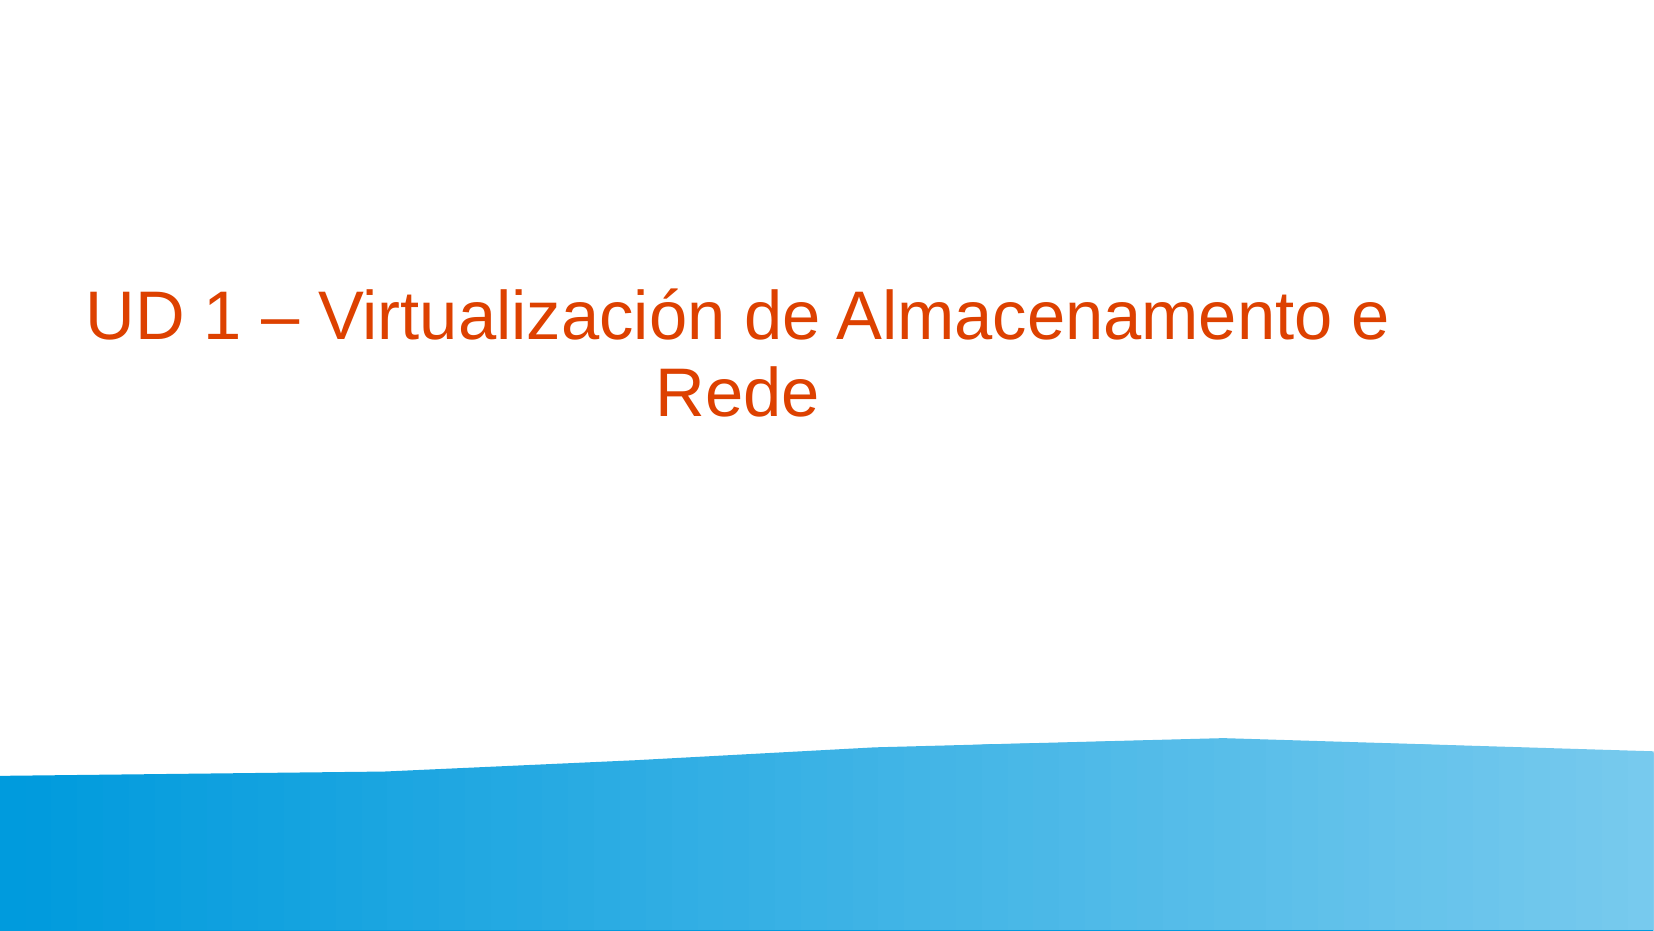

# UD 1 – Virtualización de Almacenamento e Rede